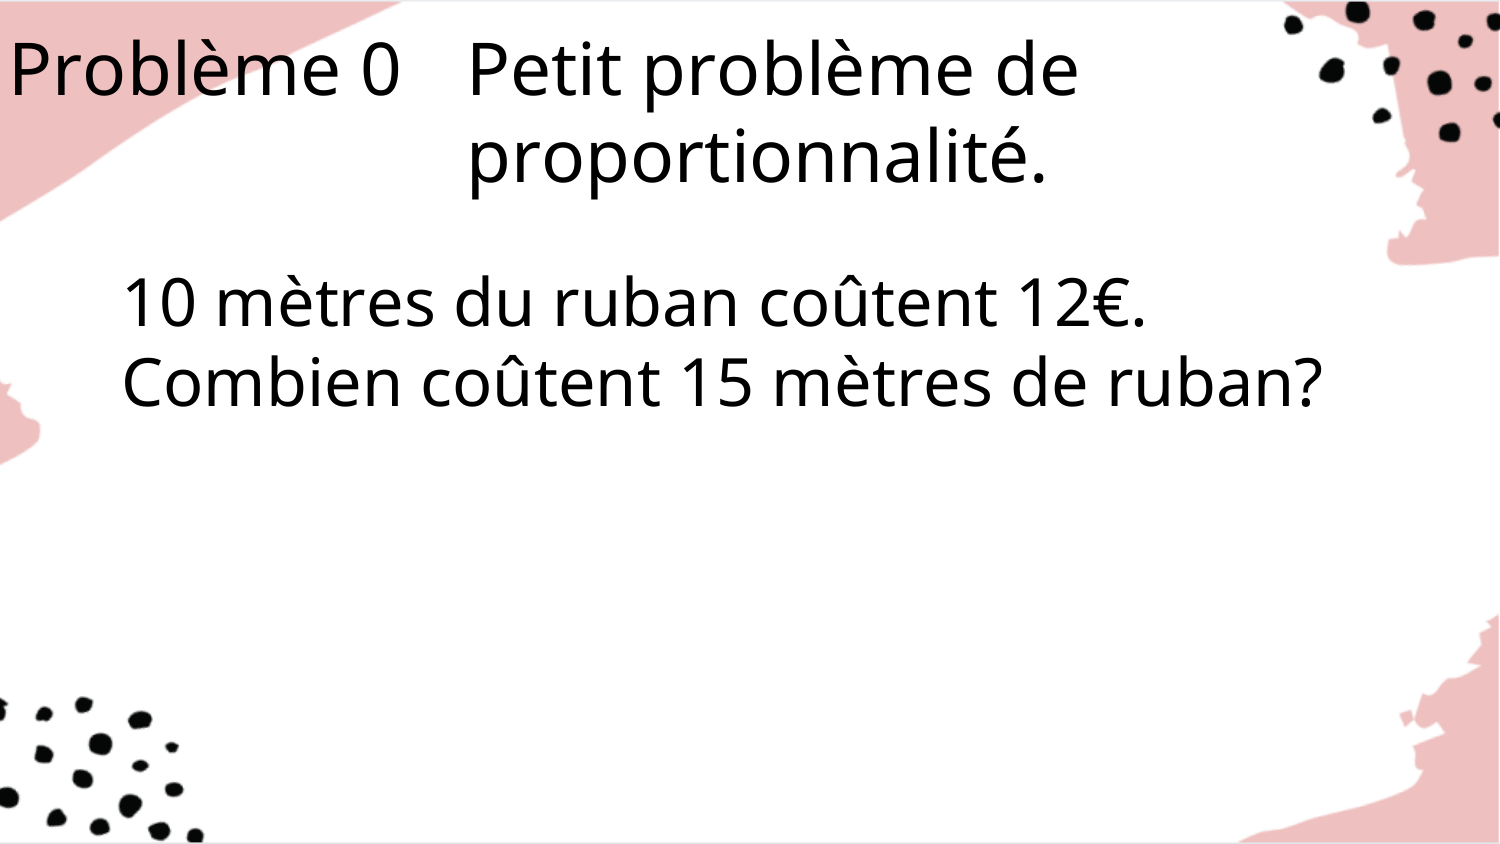

Problème 0
Petit problème de proportionnalité.
10 mètres du ruban coûtent 12€.
Combien coûtent 15 mètres de ruban?